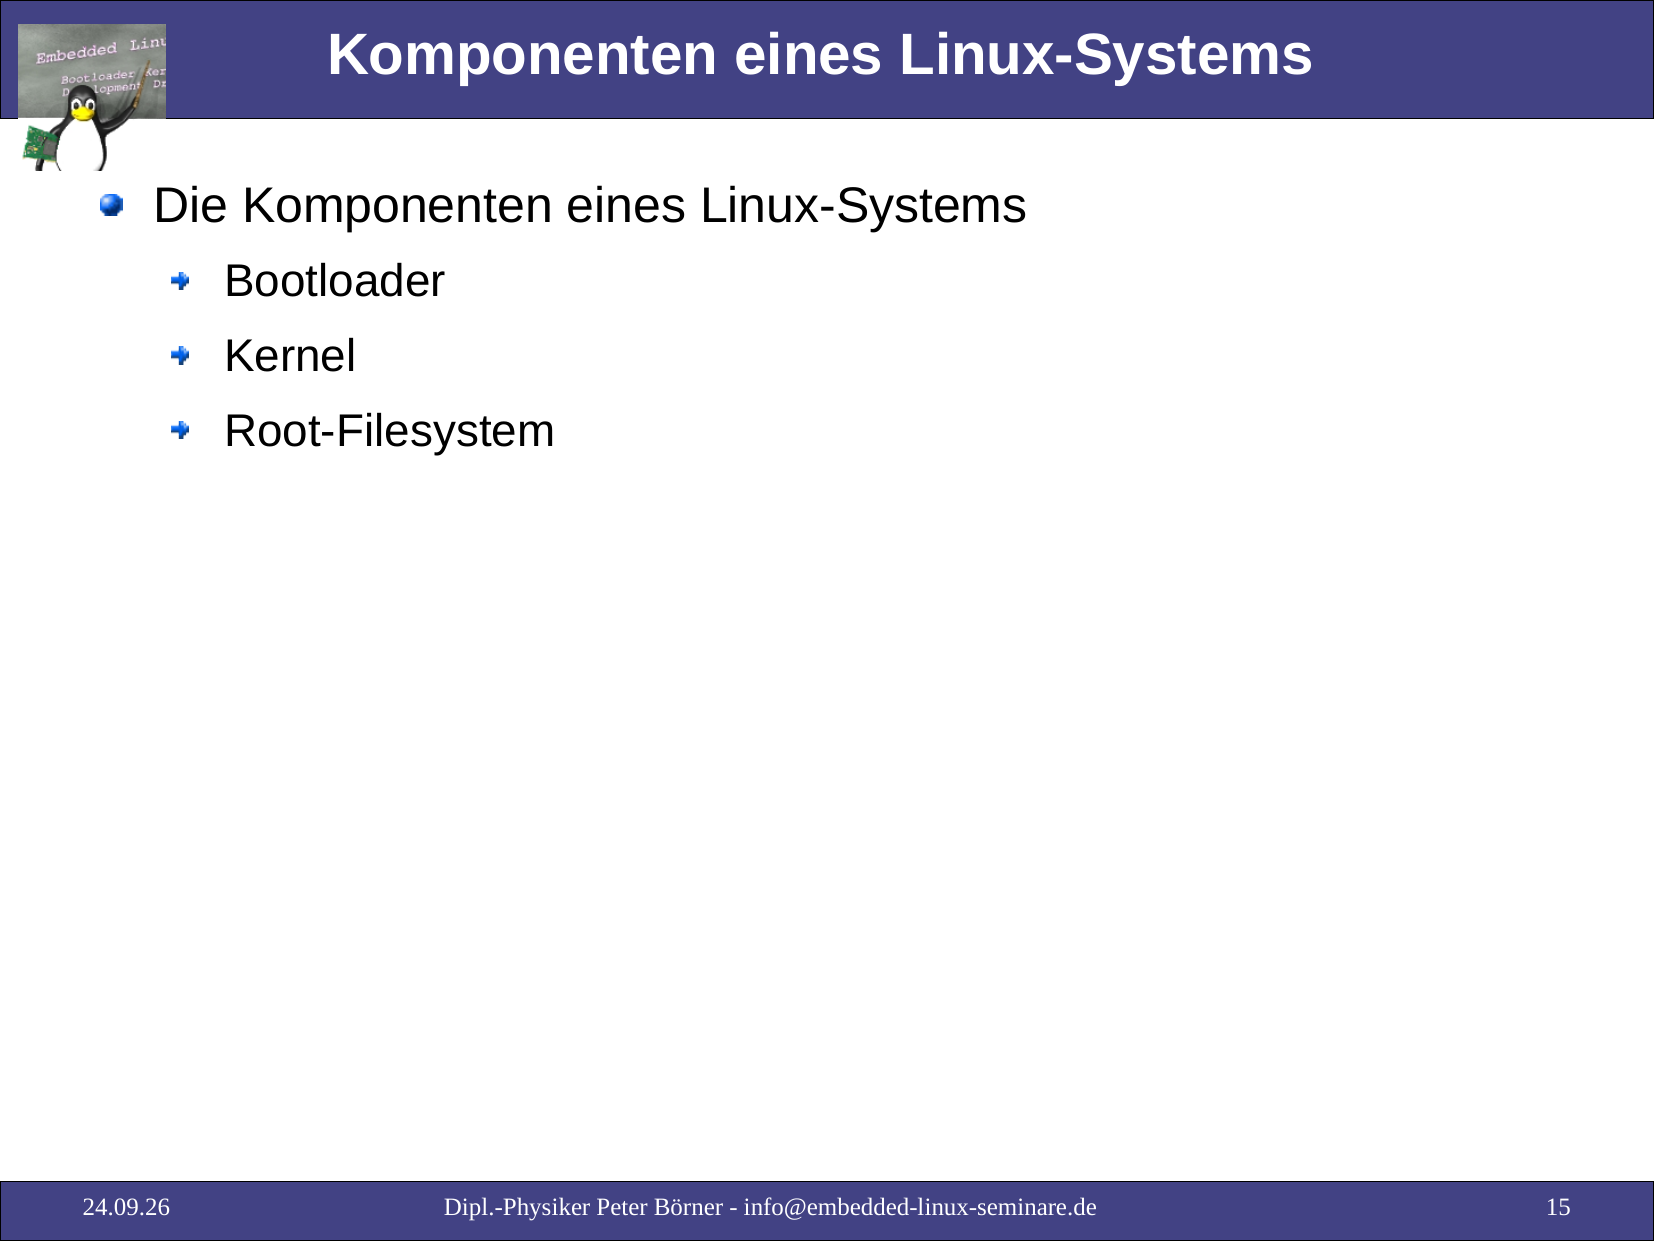

# Komponenten eines Linux-Systems
Die Komponenten eines Linux-Systems
Bootloader
Kernel
Root-Filesystem
 Dipl.-Physiker Peter Börner - info@embedded-linux-seminare.de
15